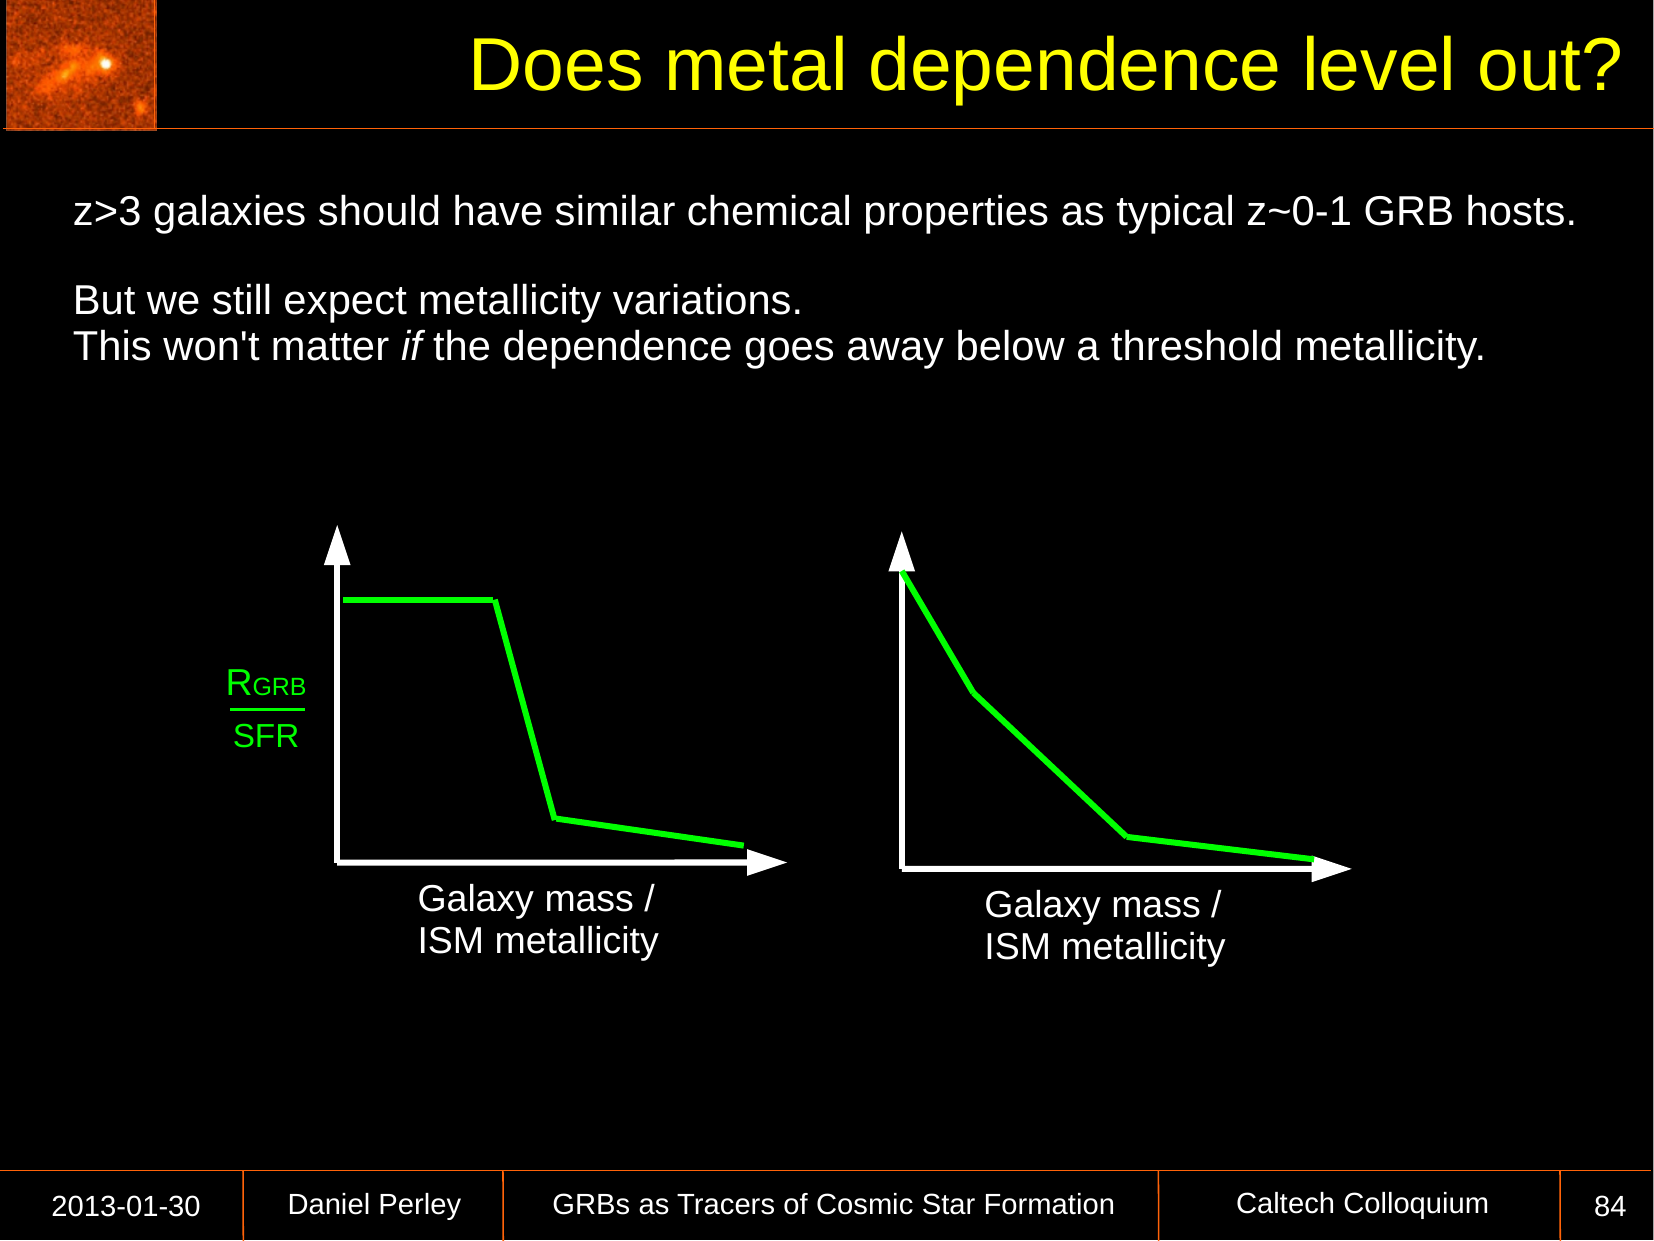

# Does metal dependence level out?
z>3 galaxies should have similar chemical properties as typical z~0-1 GRB hosts.
But we still expect metallicity variations.
This won't matter if the dependence goes away below a threshold metallicity.
RGRB
SFR
Galaxy mass /
ISM metallicity
Galaxy mass /
ISM metallicity
2013-01-30
84